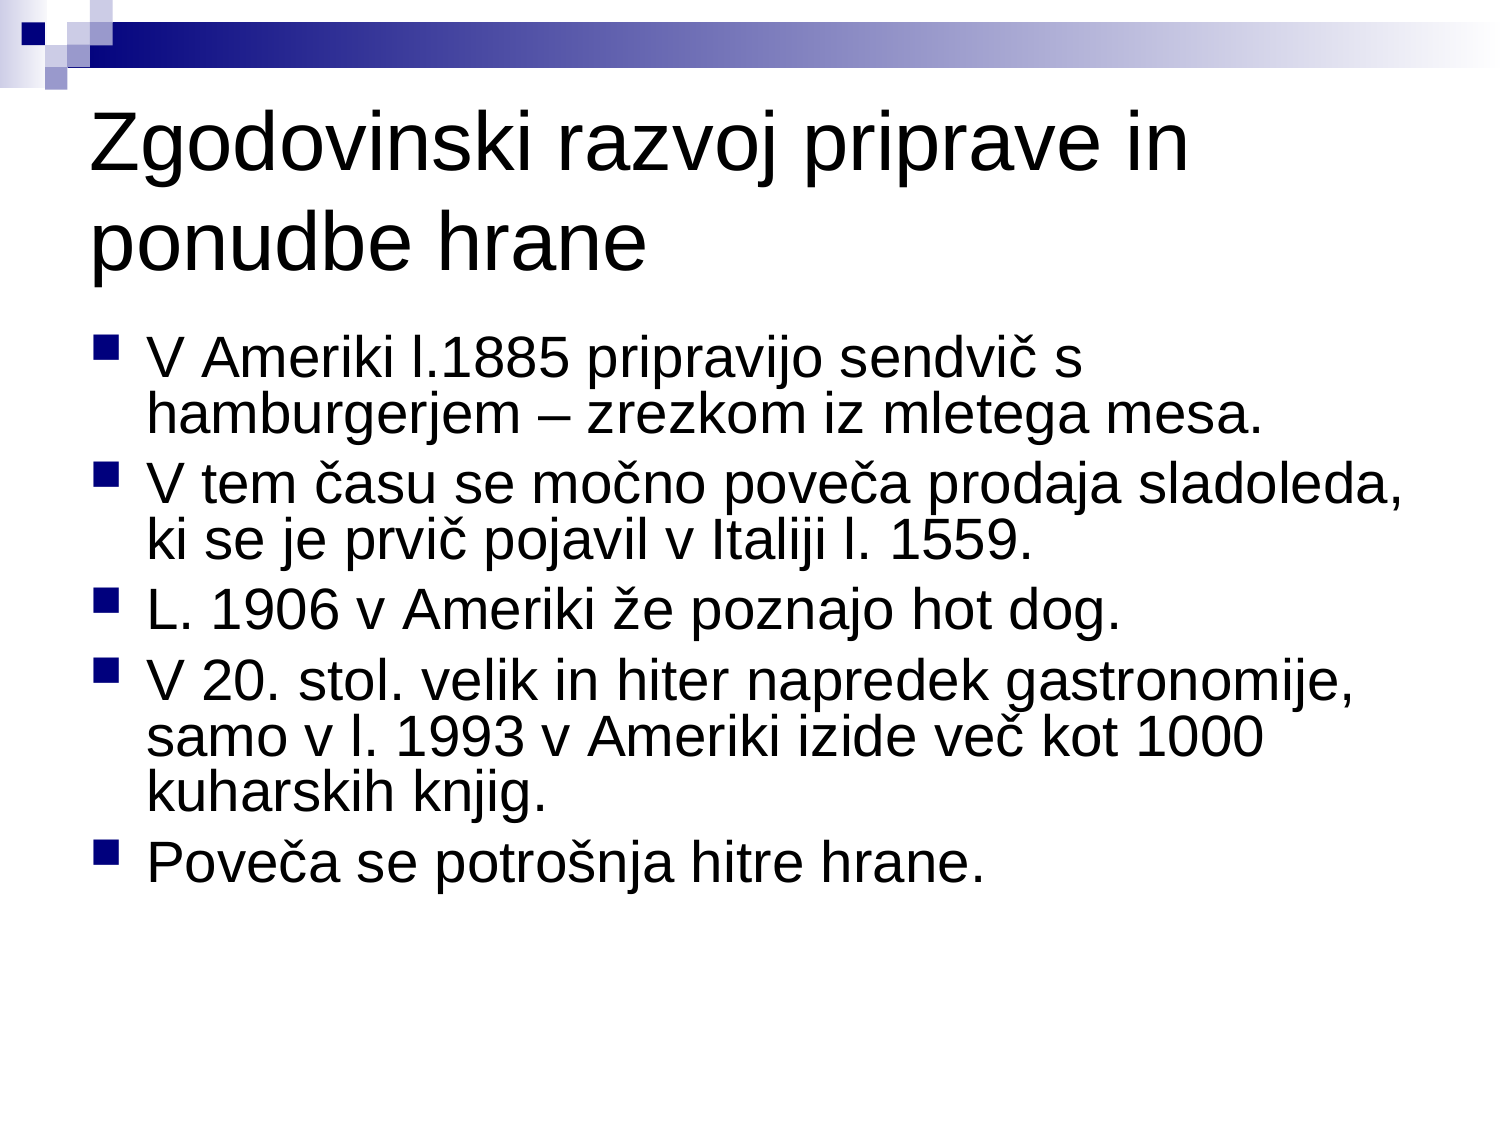

# Zgodovinski razvoj priprave in ponudbe hrane
V Ameriki l.1885 pripravijo sendvič s hamburgerjem – zrezkom iz mletega mesa.
V tem času se močno poveča prodaja sladoleda, ki se je prvič pojavil v Italiji l. 1559.
L. 1906 v Ameriki že poznajo hot dog.
V 20. stol. velik in hiter napredek gastronomije, samo v l. 1993 v Ameriki izide več kot 1000 kuharskih knjig.
Poveča se potrošnja hitre hrane.